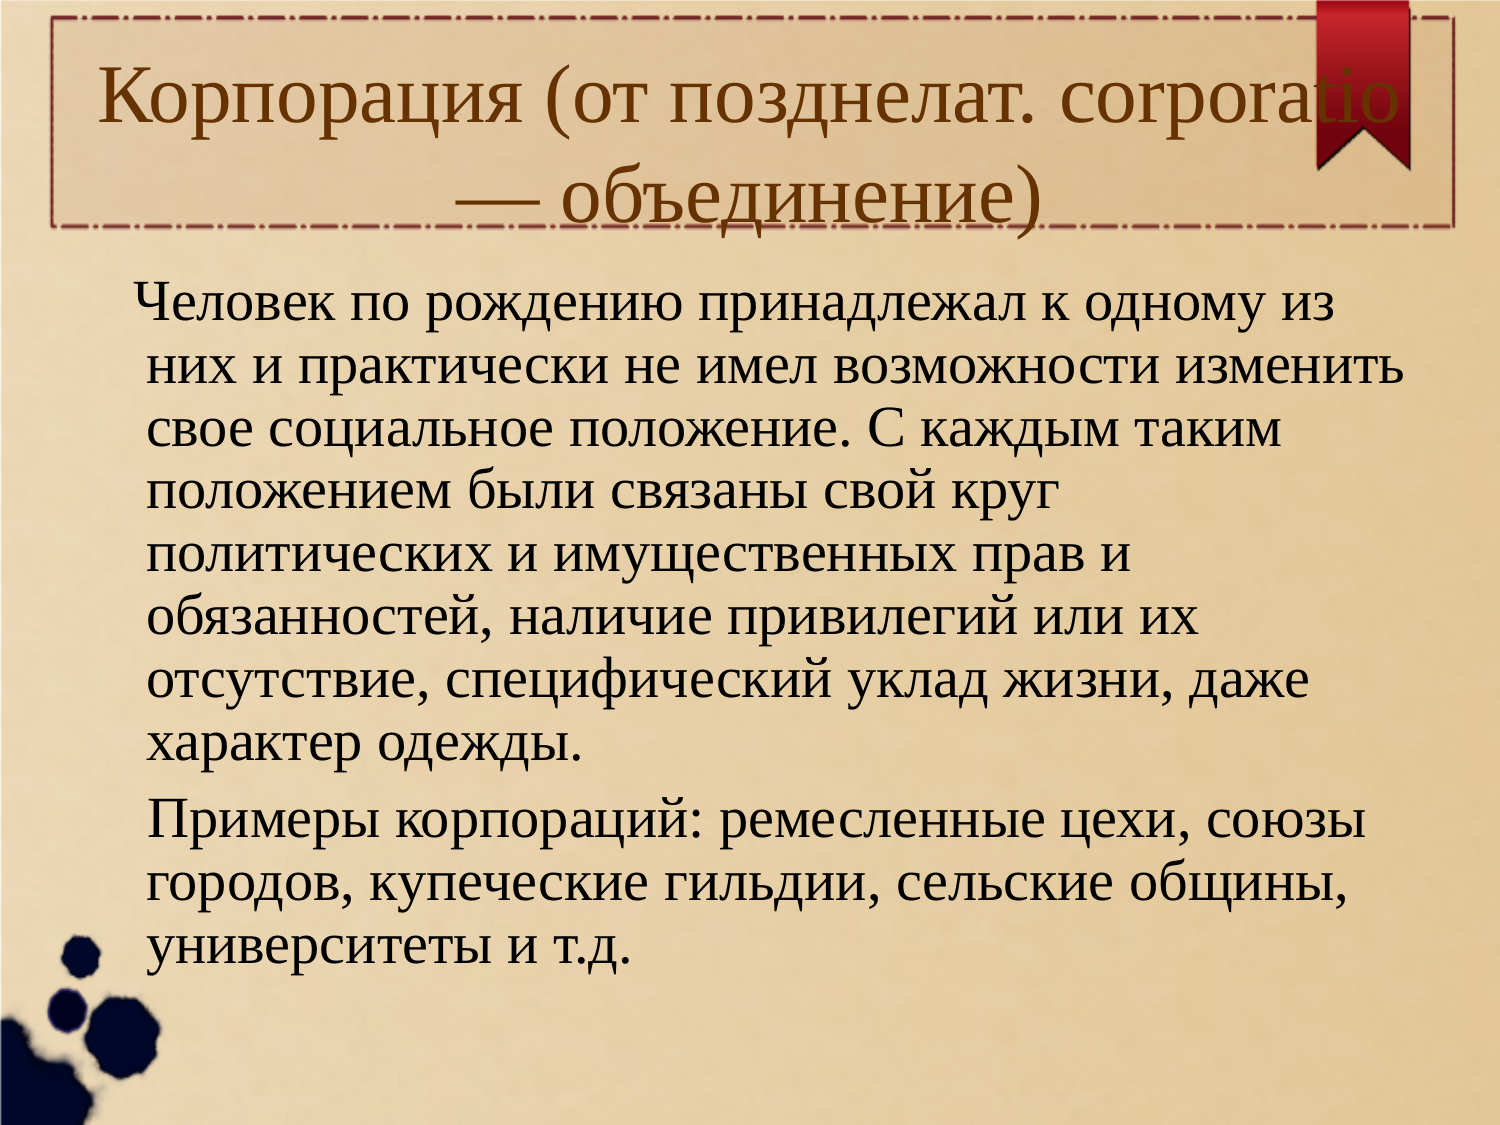

# Корпорация (от позднелат. corporatio — объединение)
 Человек по рождению принадлежал к одному из них и практически не имел возможности изменить свое социальное положение. С каждым таким положением были связаны свой круг политических и имущественных прав и обязанностей, наличие привилегий или их отсутствие, специфический уклад жизни, даже характер одежды.
 Примеры корпораций: ремесленные цехи, союзы городов, купеческие гильдии, сельские общины, университеты и т.д.